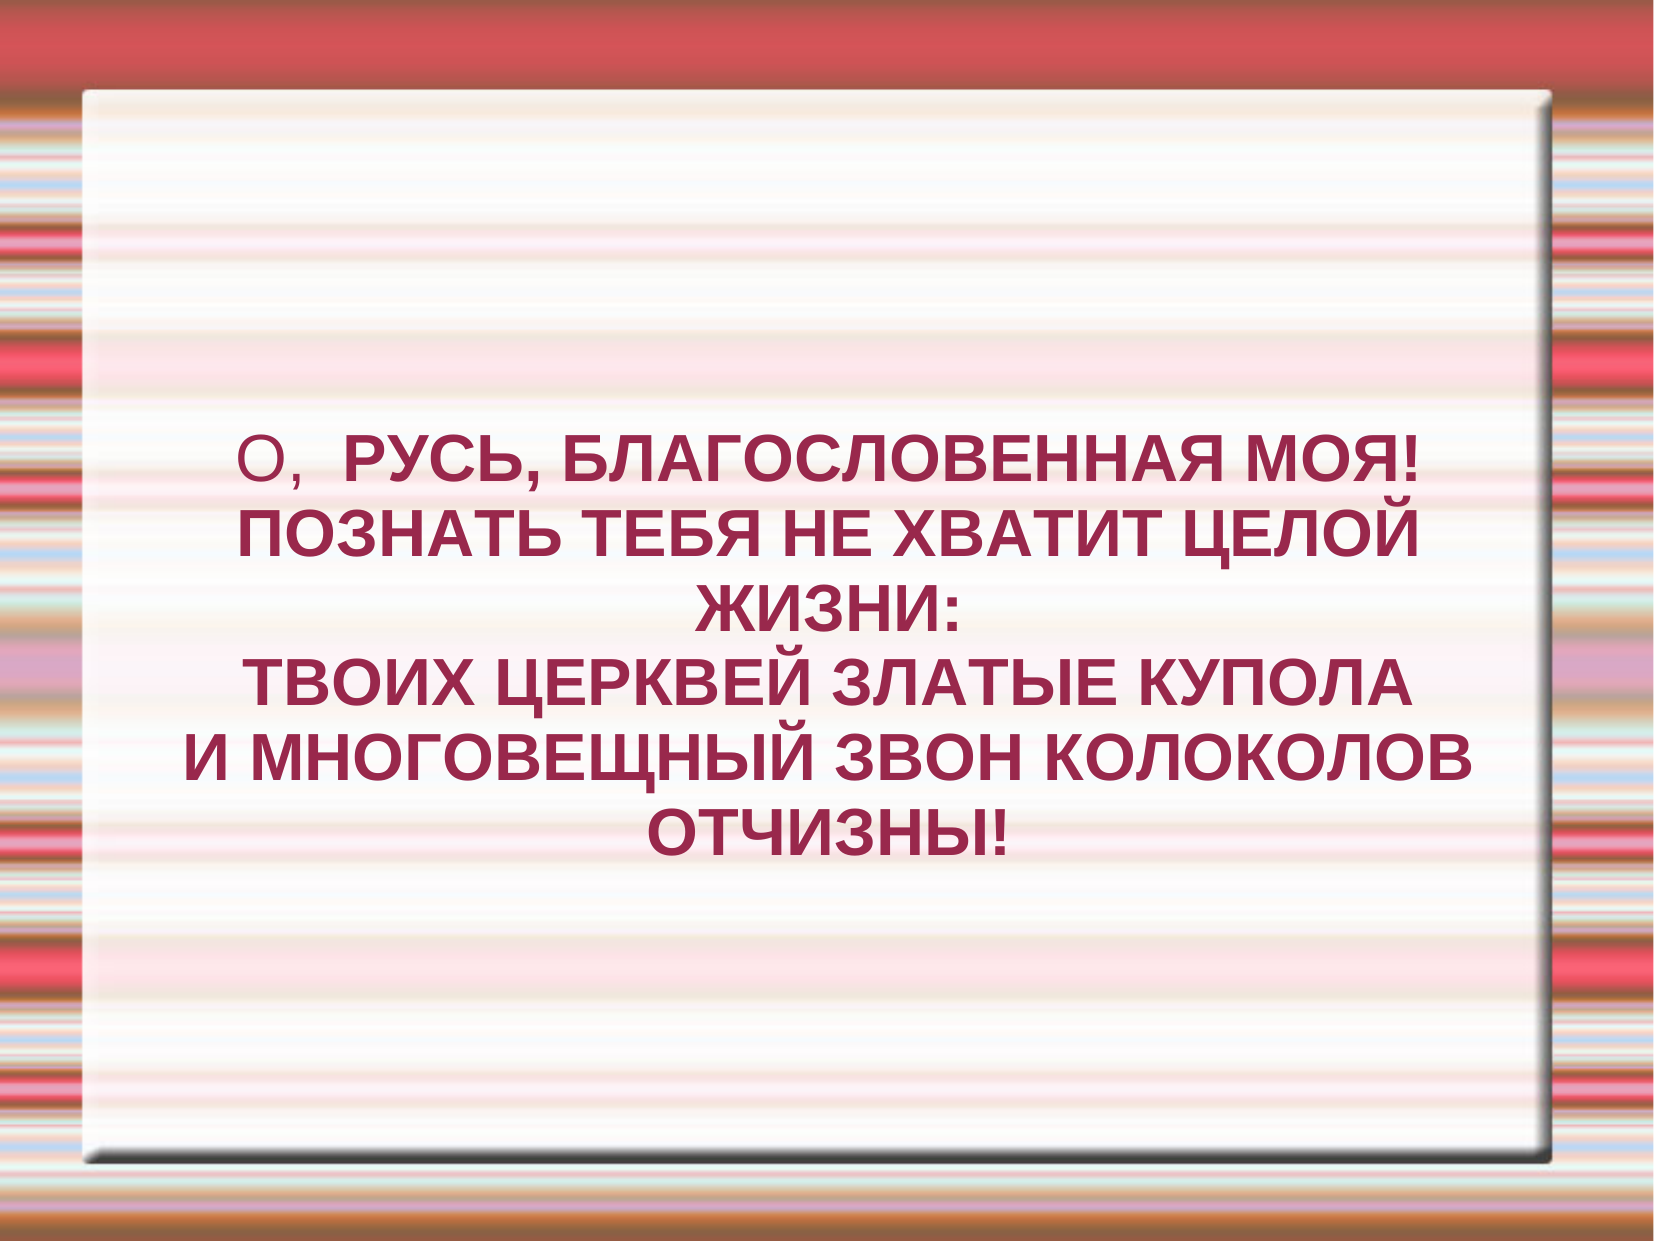

# О, РУСЬ, БЛАГОСЛОВЕННАЯ МОЯ!
ПОЗНАТЬ ТЕБЯ НЕ ХВАТИТ ЦЕЛОЙ ЖИЗНИ:
ТВОИХ ЦЕРКВЕЙ ЗЛАТЫЕ КУПОЛА
И МНОГОВЕЩНЫЙ ЗВОН КОЛОКОЛОВ ОТЧИЗНЫ!